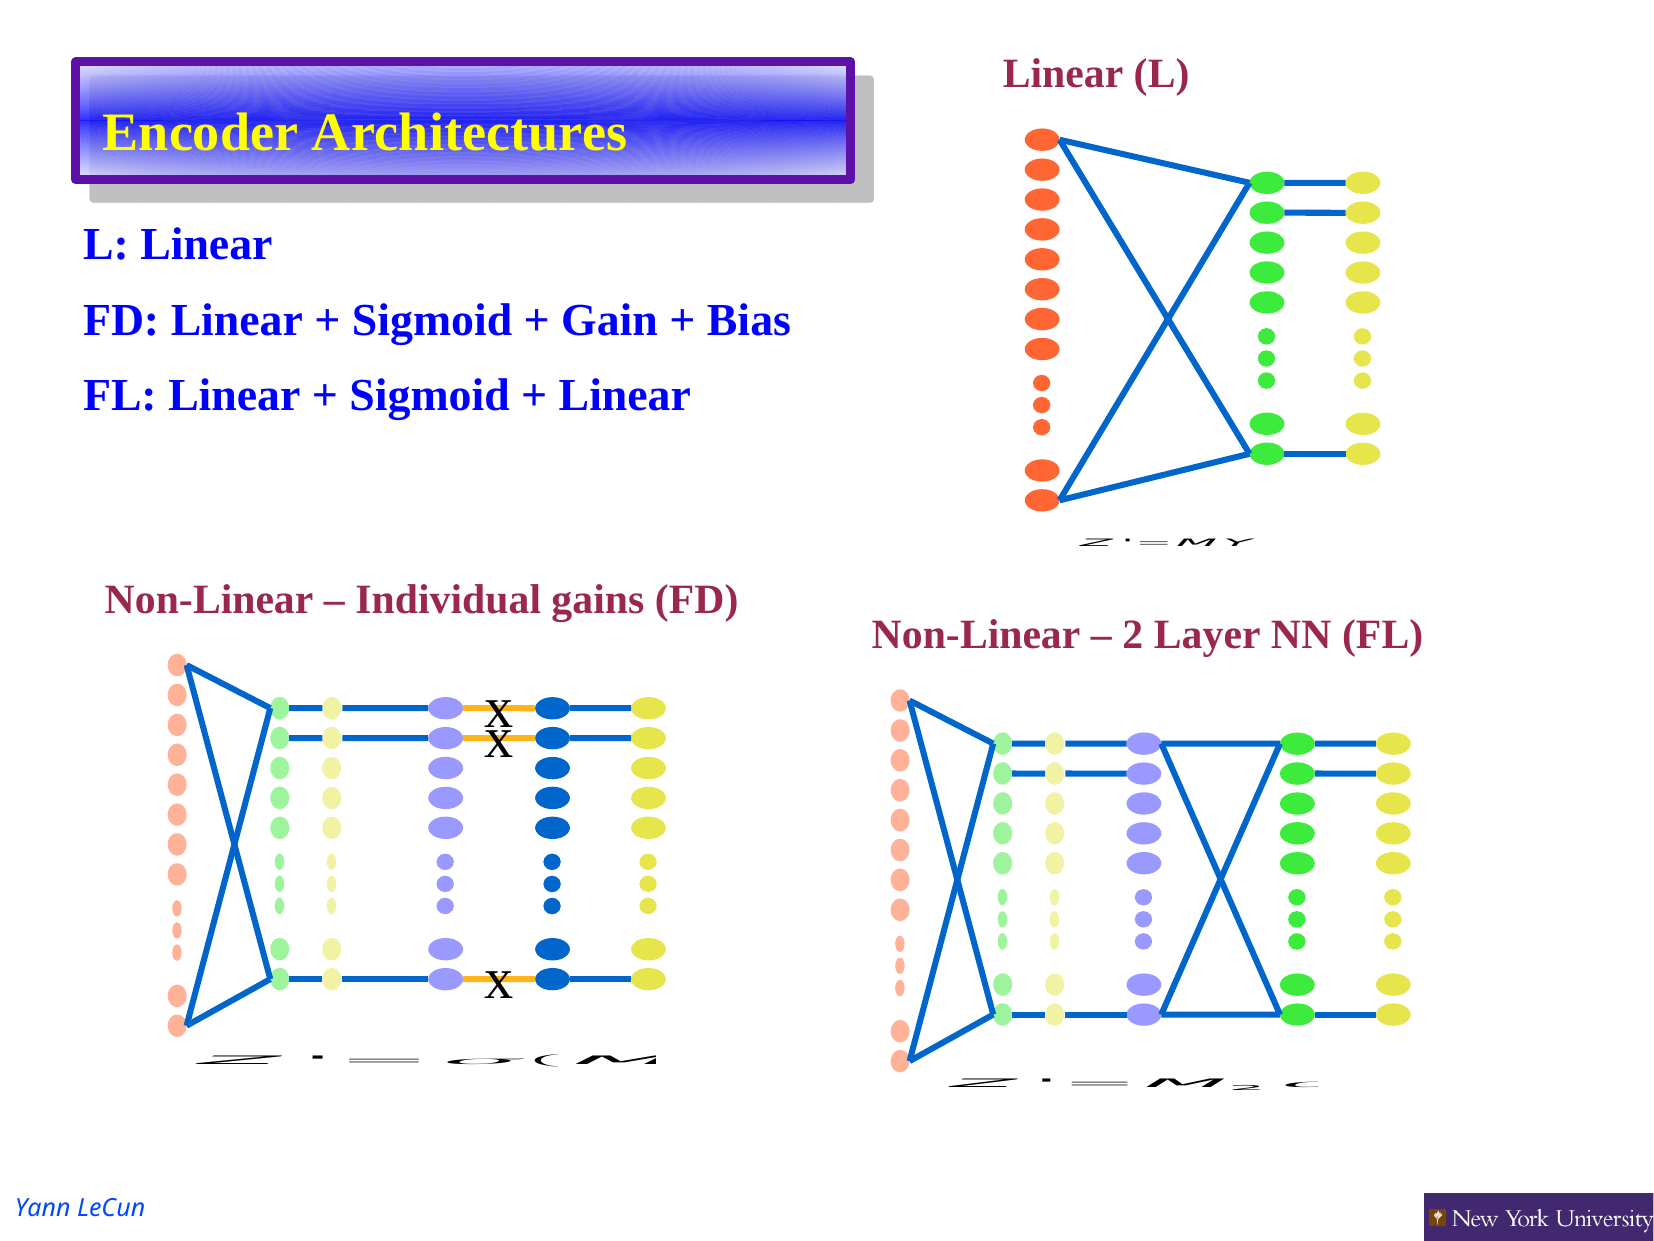

Linear (L)
# Encoder Architectures
L: Linear
FD: Linear + Sigmoid + Gain + Bias
FL: Linear + Sigmoid + Linear
Non-Linear – Individual gains (FD)
Non-Linear – 2 Layer NN (FL)